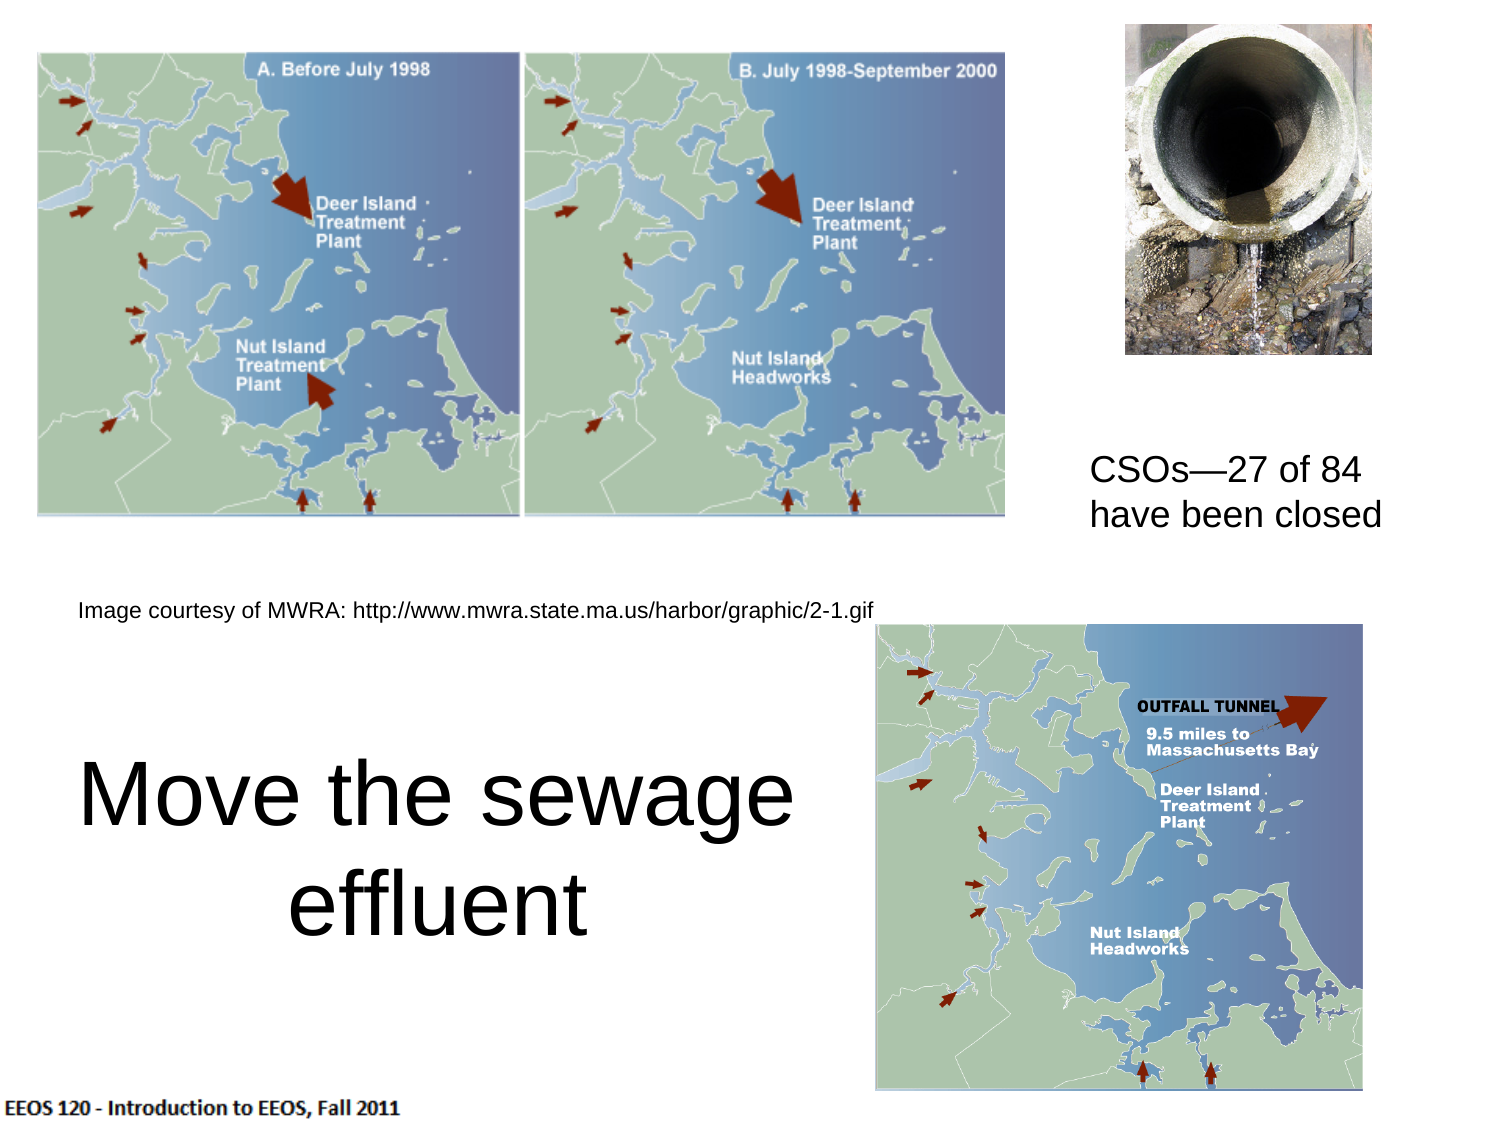

CSOs—27 of 84 have been closed
Image courtesy of MWRA: http://www.mwra.state.ma.us/harbor/graphic/2-1.gif
# Move the sewage effluent